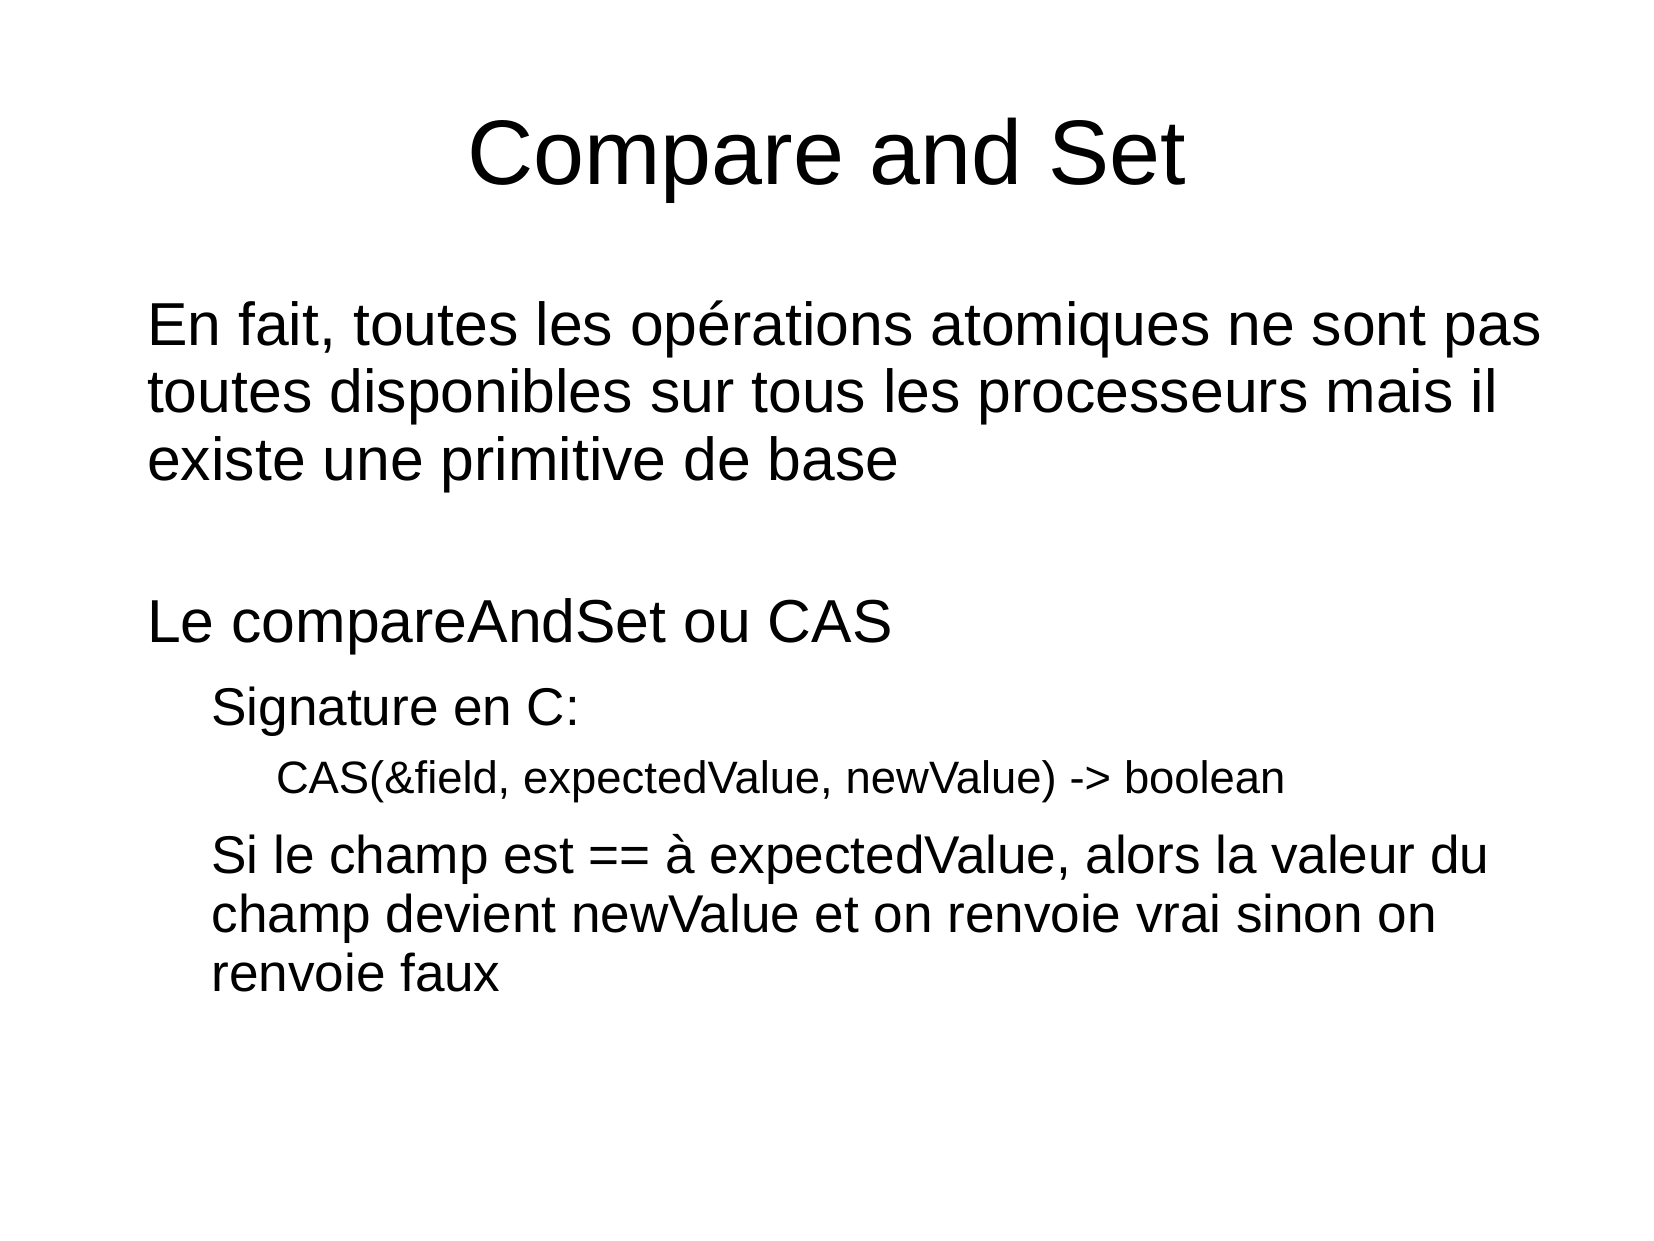

# Compare and Set
En fait, toutes les opérations atomiques ne sont pas toutes disponibles sur tous les processeurs mais il existe une primitive de base
Le compareAndSet ou CAS
Signature en C:
CAS(&field, expectedValue, newValue) -> boolean
Si le champ est == à expectedValue, alors la valeur du champ devient newValue et on renvoie vrai sinon on renvoie faux